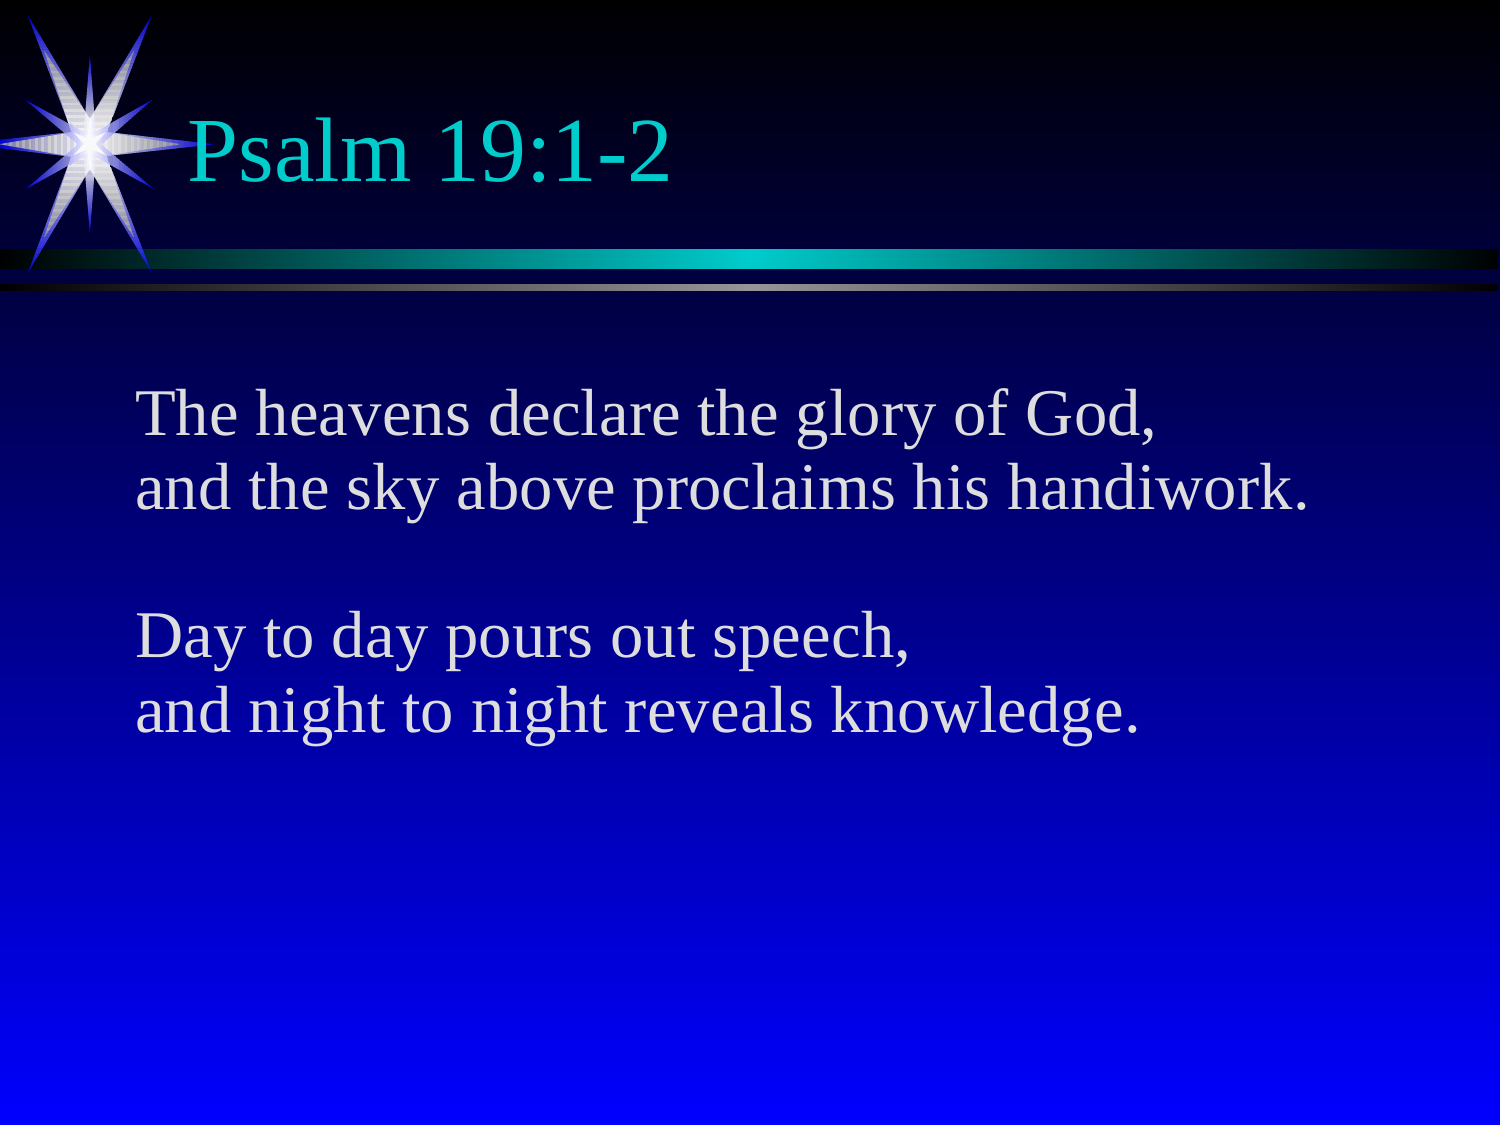

# Psalm 19:1-2
The heavens declare the glory of God,
and the sky above proclaims his handiwork.
Day to day pours out speech,
and night to night reveals knowledge.